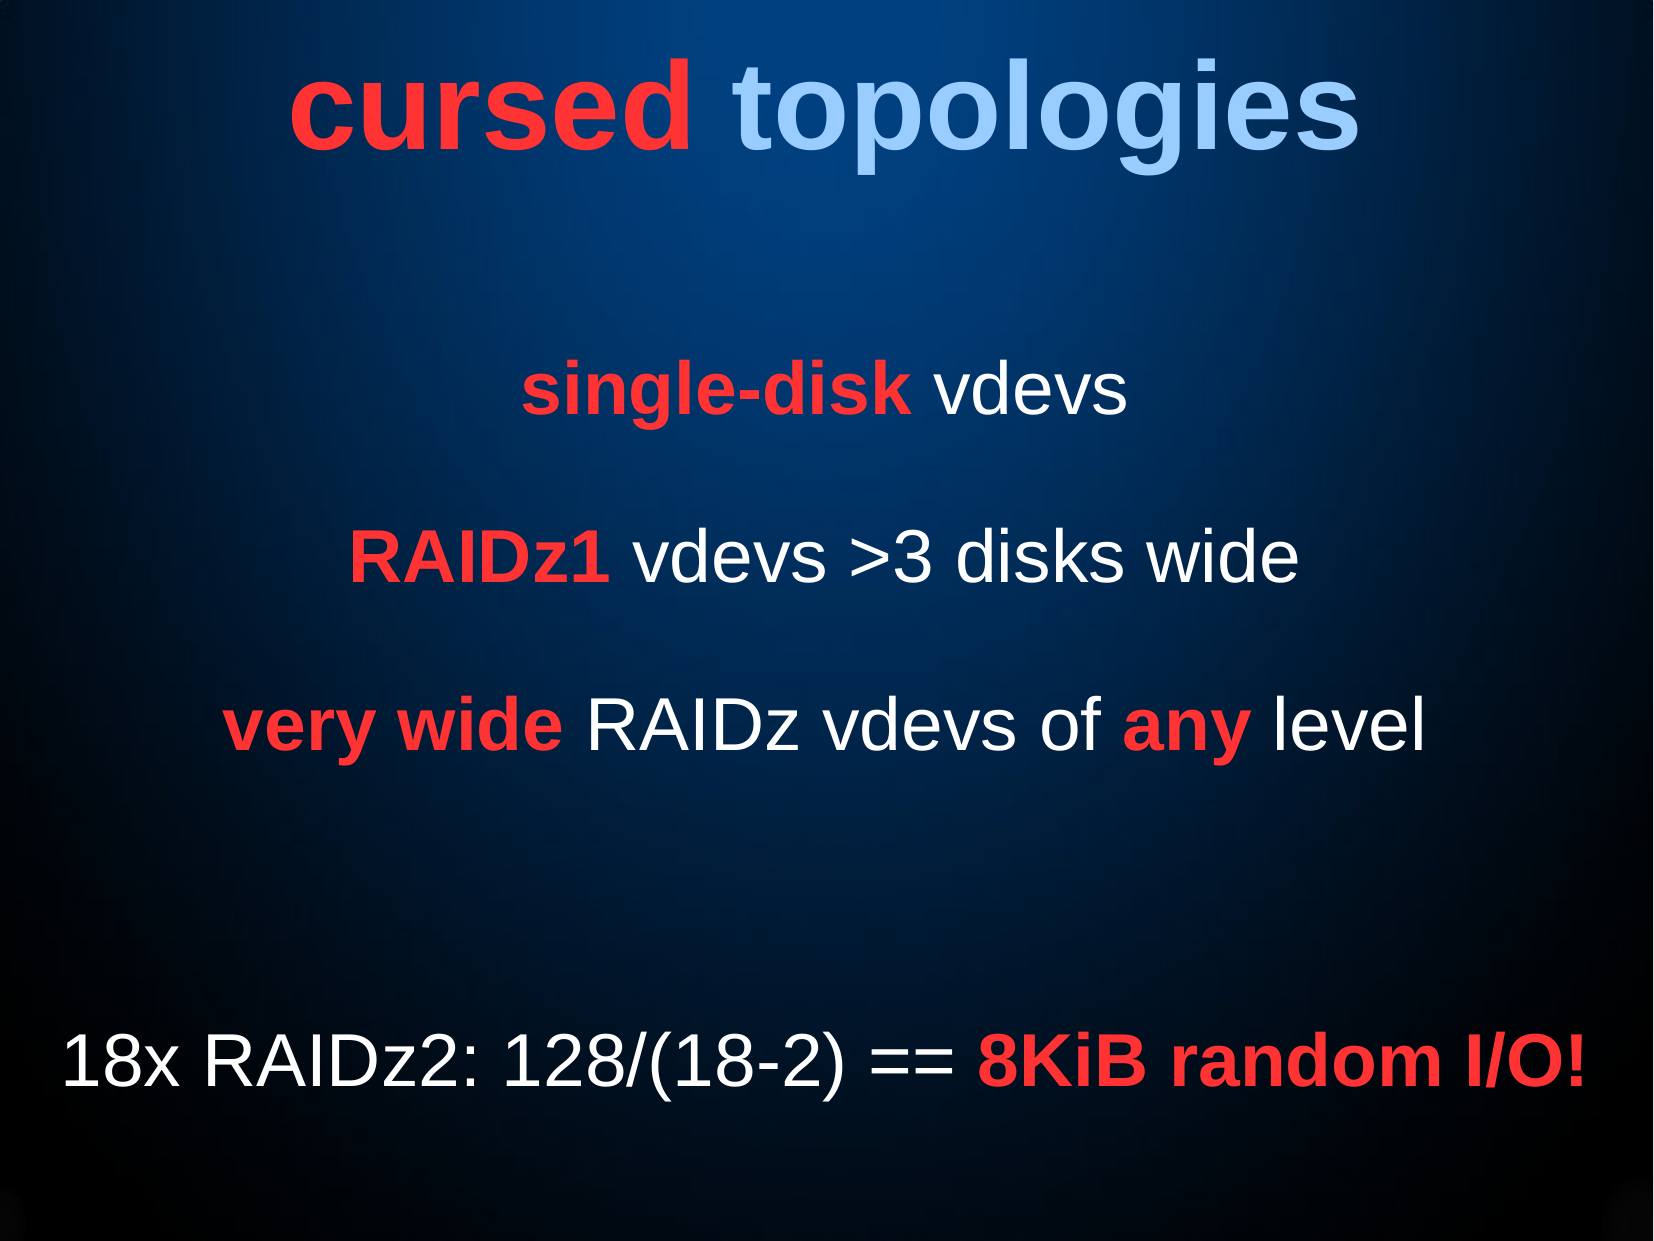

# cursed topologies
single-disk vdevs
RAIDz1 vdevs >3 disks wide
very wide RAIDz vdevs of any level
18x RAIDz2: 128/(18-2) == 8KiB random I/O!